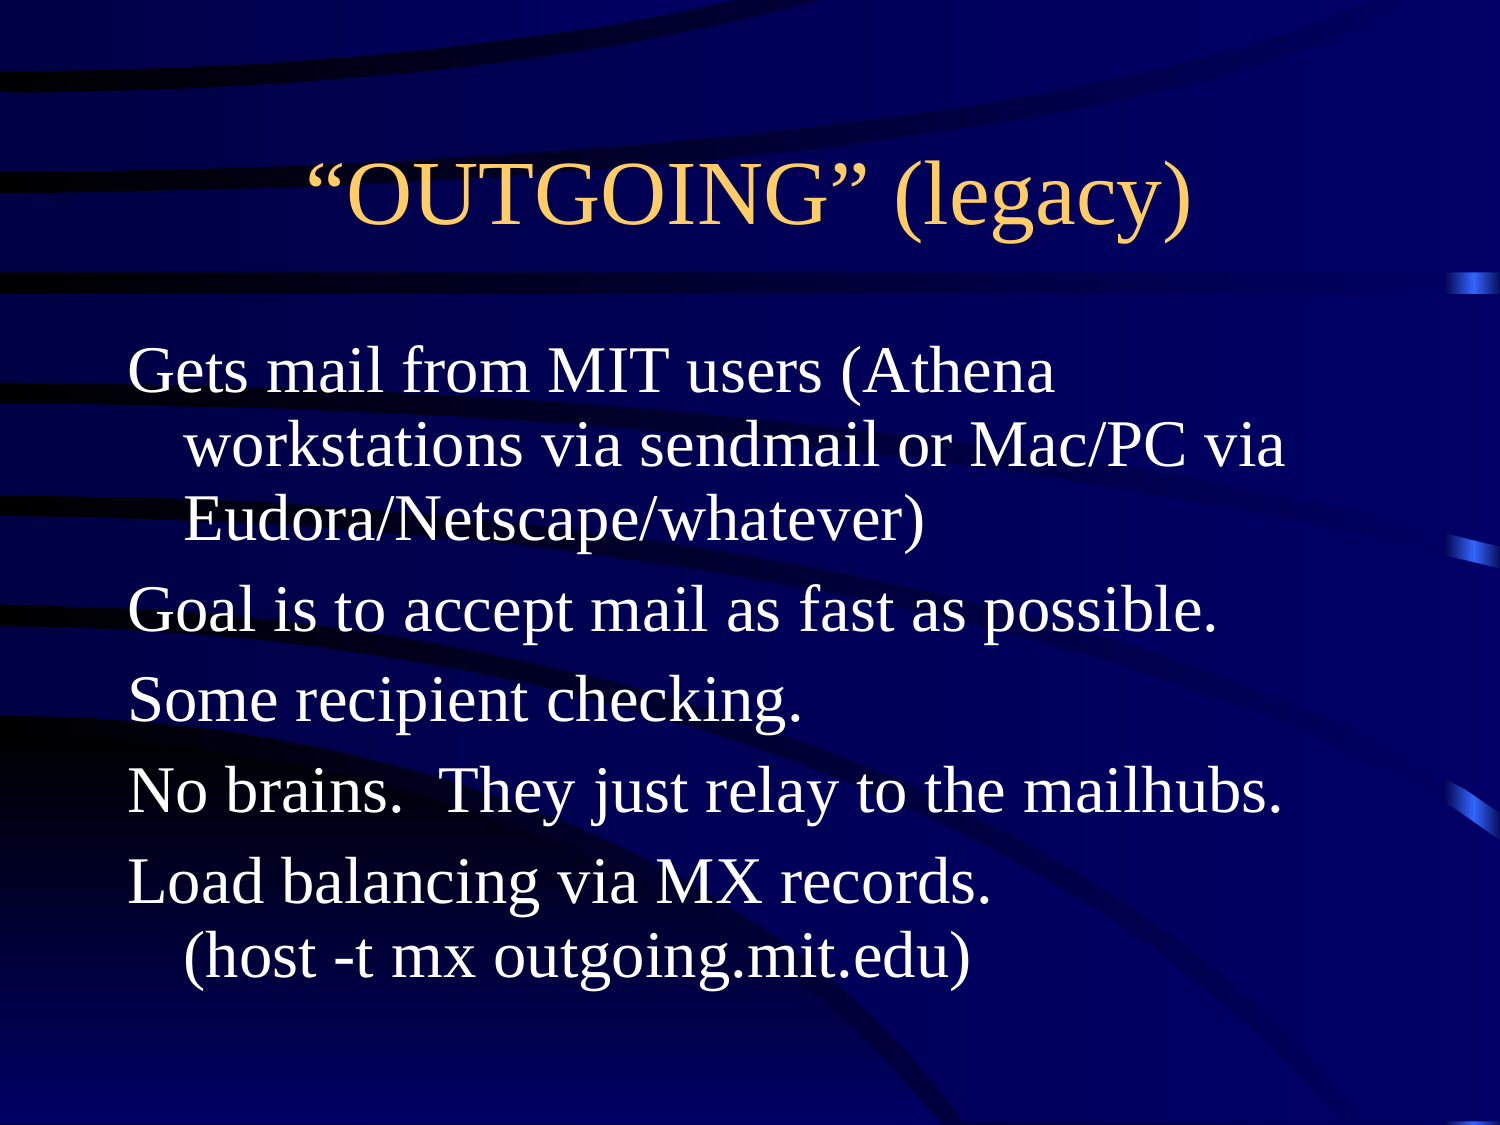

# “OUTGOING” (legacy)
Gets mail from MIT users (Athena workstations via sendmail or Mac/PC via Eudora/Netscape/whatever)
Goal is to accept mail as fast as possible.
Some recipient checking.
No brains. They just relay to the mailhubs.
Load balancing via MX records.
(host -t mx outgoing.mit.edu)